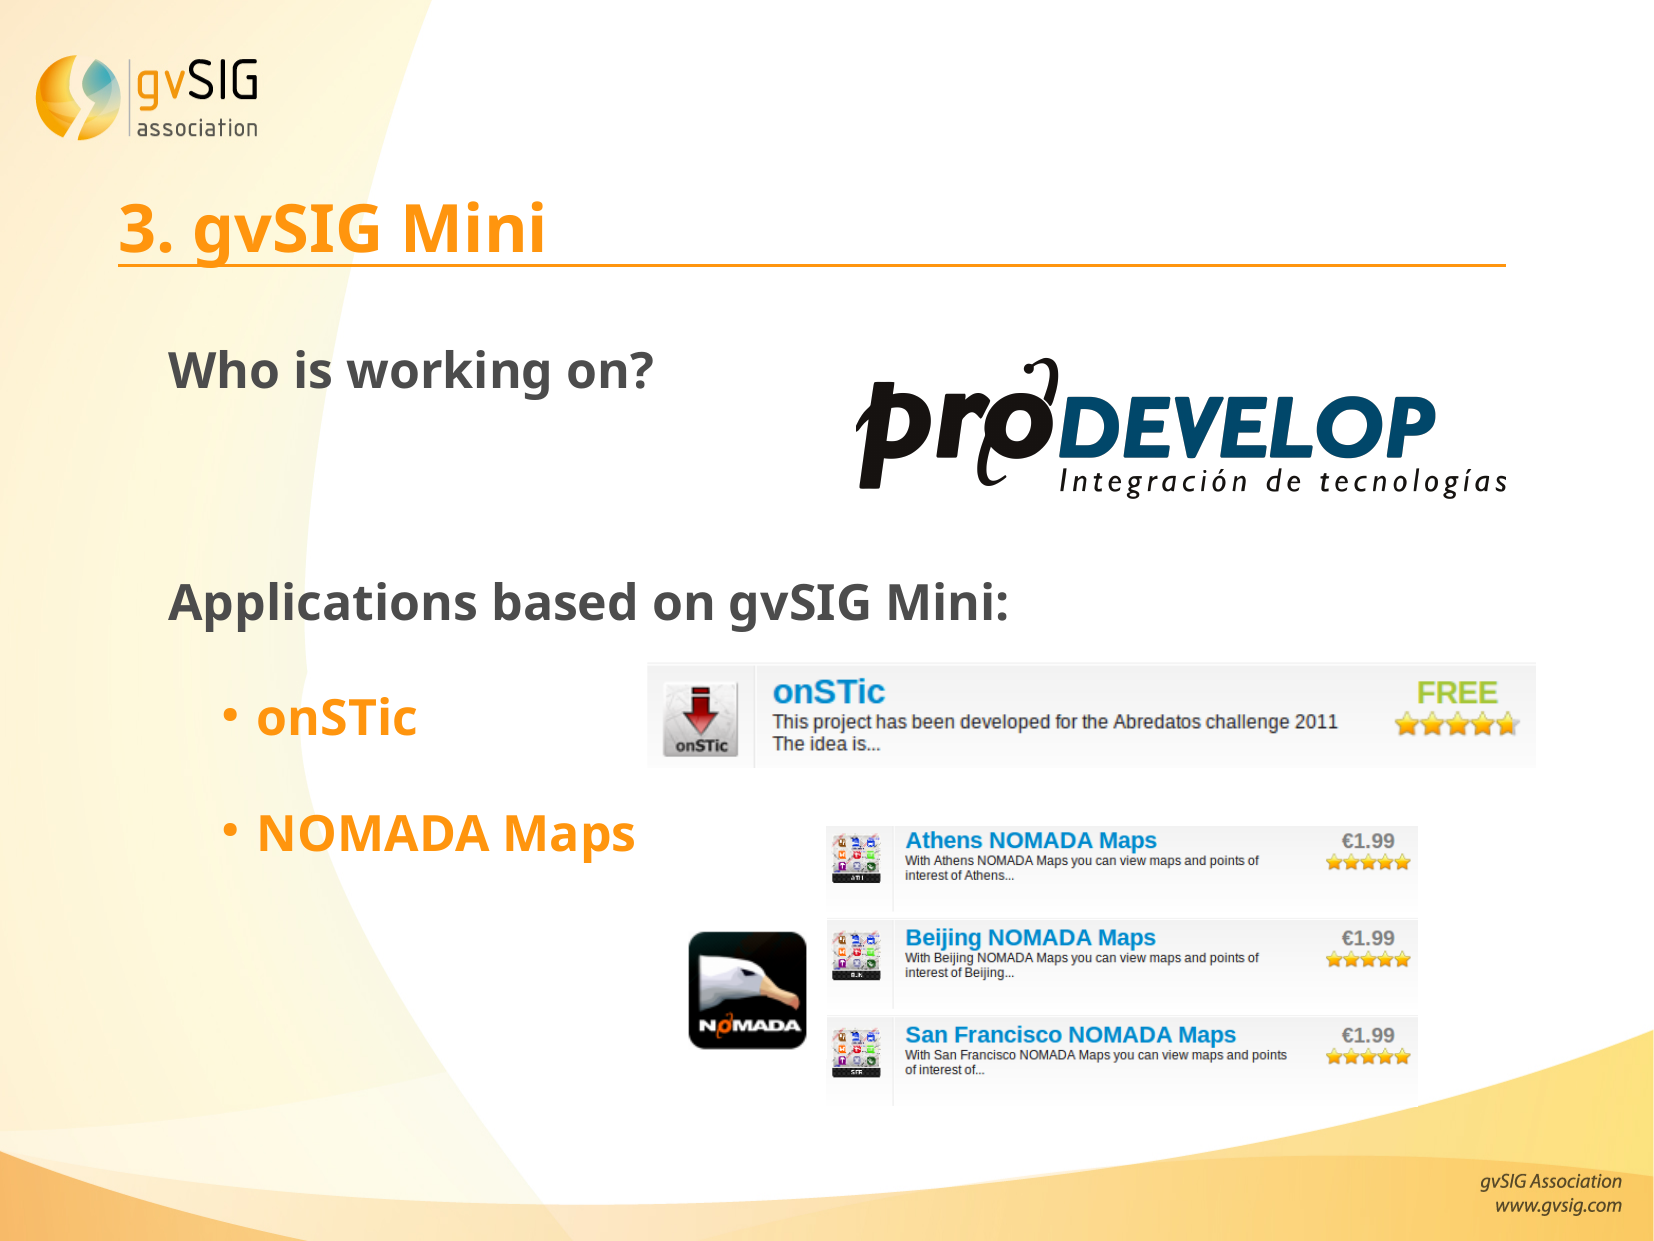

# 3. gvSIG Mini
Who is working on?
Applications based on gvSIG Mini:
onSTic
NOMADA Maps